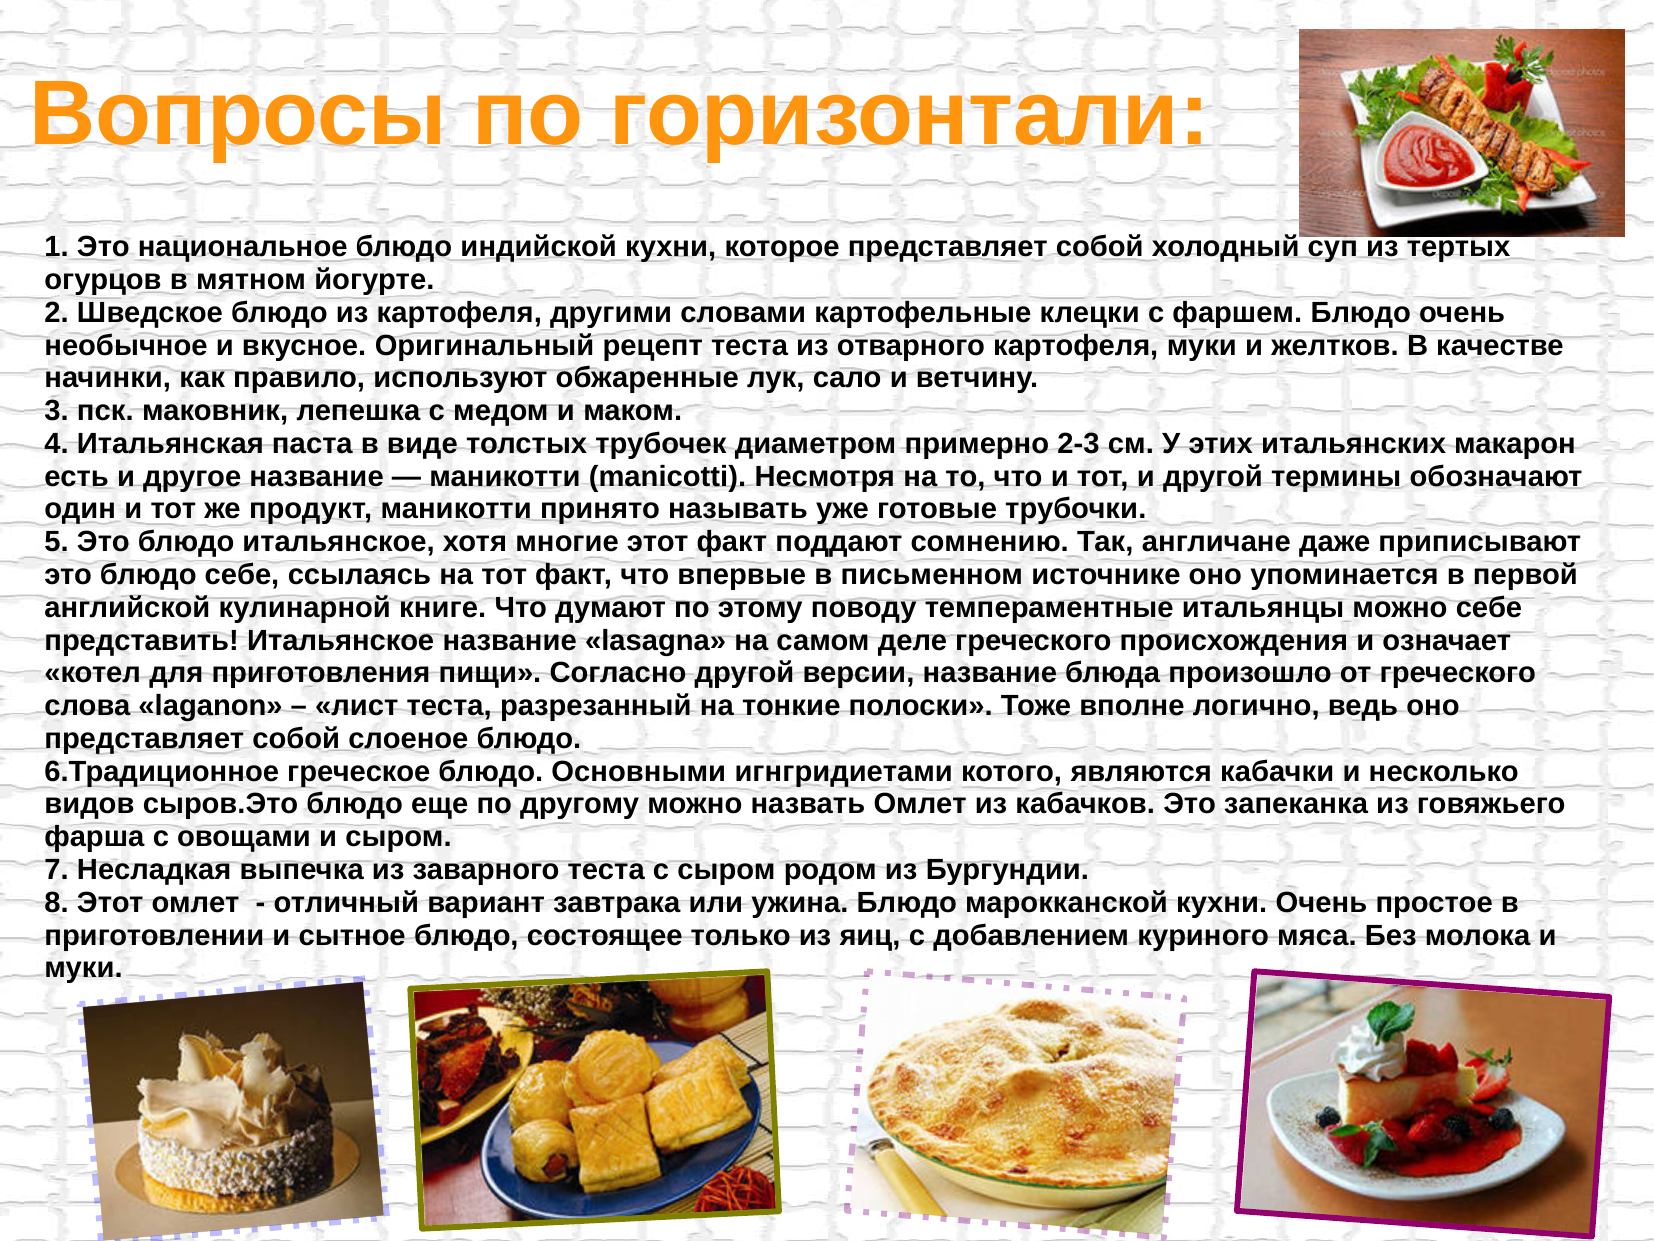

# Вопросы по горизонтали:
1. Это национальное блюдо индийской кухни, которое представляет собой холодный суп из тертых огурцов в мятном йогурте.
2. Шведское блюдо из картофеля, другими словами картофельные клецки с фаршем. Блюдо очень необычное и вкусное. Оригинальный рецепт теста из отварного картофеля, муки и желтков. В качестве начинки, как правило, используют обжаренные лук, сало и ветчину.
3. пск. маковник, лепешка с медом и маком.
4. Итальянская паста в виде толстых трубочек диаметром примерно 2-3 см. У этих итальянских макарон есть и другое название — маникотти (manicotti). Несмотря на то, что и тот, и другой термины обозначают один и тот же продукт, маникотти принято называть уже готовые трубочки.
5. Это блюдо итальянское, хотя многие этот факт поддают сомнению. Так, англичане даже приписывают это блюдо себе, ссылаясь на тот факт, что впервые в письменном источнике оно упоминается в первой английской кулинарной книге. Что думают по этому поводу темпераментные итальянцы можно себе представить! Итальянское название «lasagna» на самом деле греческого происхождения и означает «котел для приготовления пищи». Согласно другой версии, название блюда произошло от греческого слова «laganon» – «лист теста, разрезанный на тонкие полоски». Тоже вполне логично, ведь оно представляет собой слоеное блюдо.
6.Традиционное греческое блюдо. Основными игнгридиетами котого, являются кабачки и несколько видов сыров.Это блюдо еще по другому можно назвать Омлет из кабачков. Это запеканка из говяжьего фарша с овощами и сыром.
7. Несладкая выпечка из заварного теста с сыром родом из Бургундии.
8. Этот омлет - отличный вариант завтрака или ужина. Блюдо марокканской кухни. Очень простое в приготовлении и сытное блюдо, состоящее только из яиц, с добавлением куриного мяса. Без молока и муки.